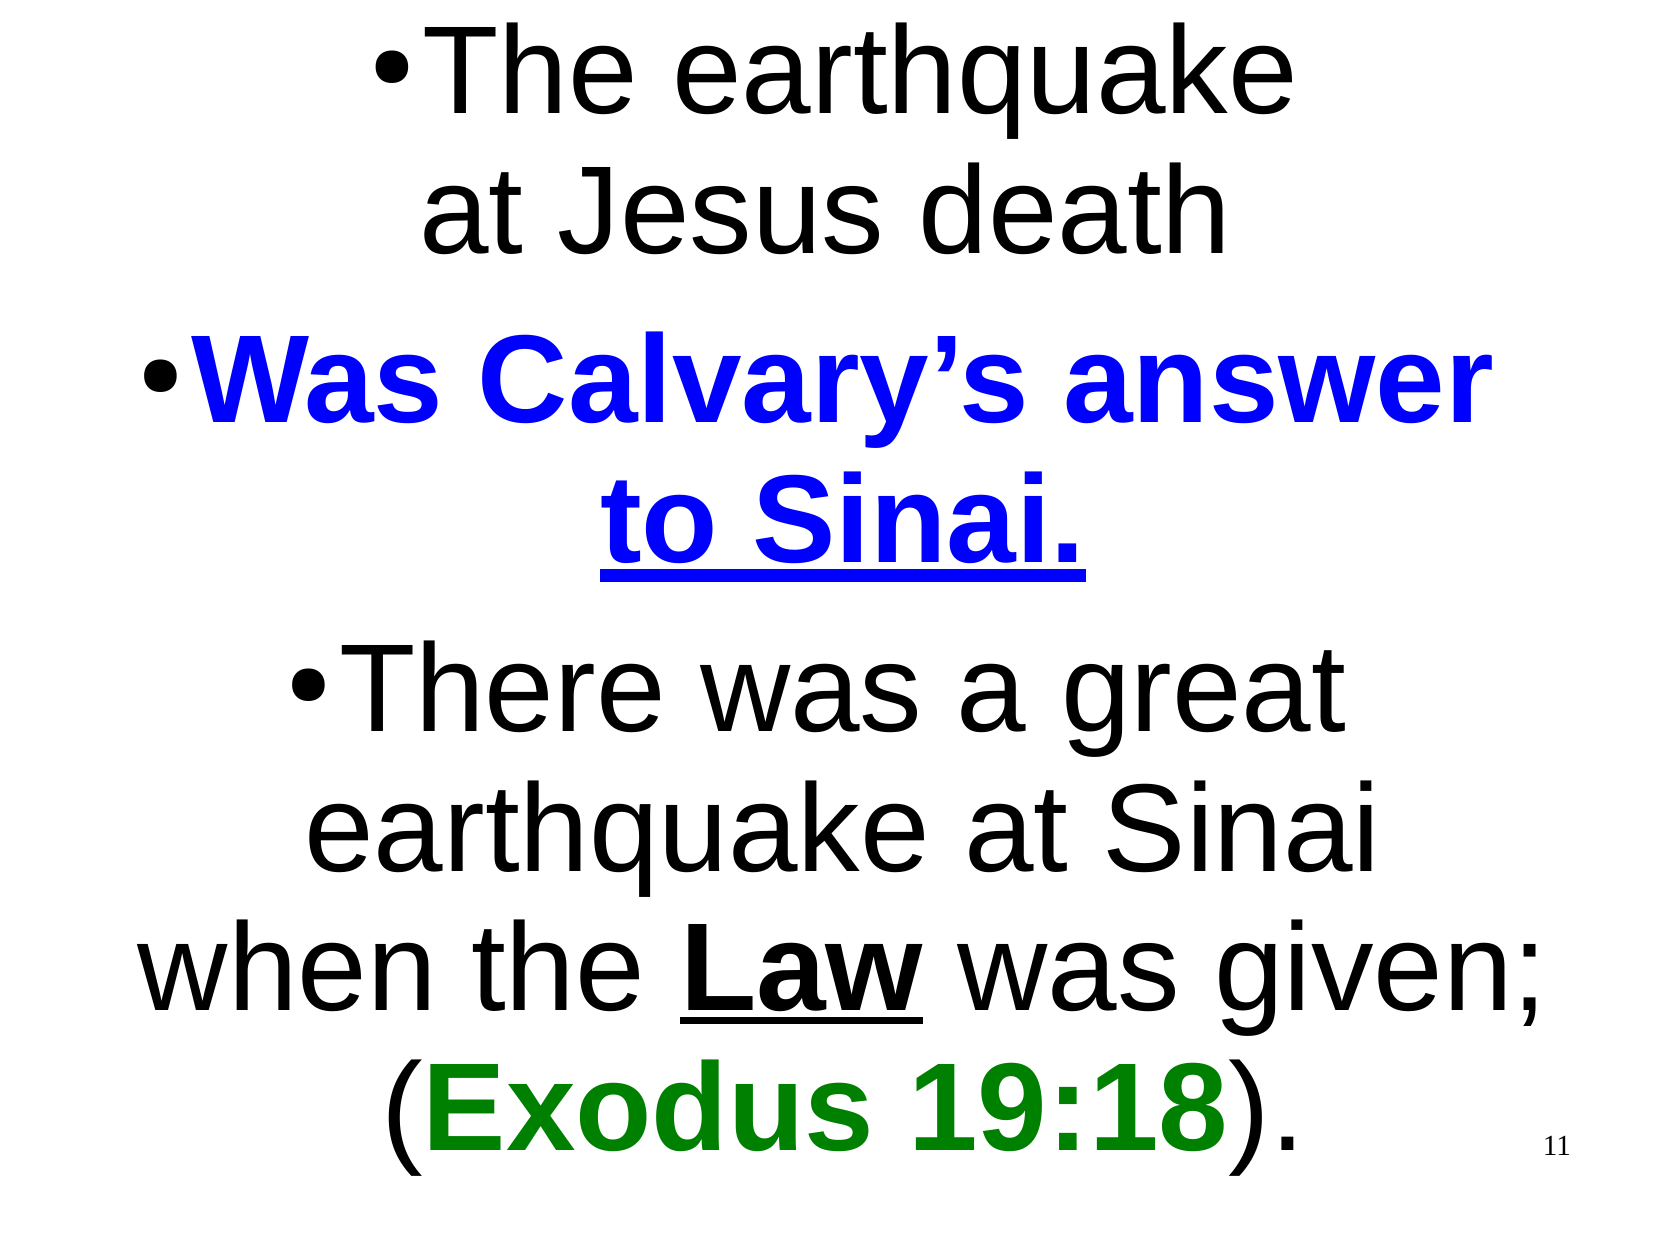

# The earthquake at Jesus death
Was Calvary’s answer
to Sinai.
There was a great
earthquake at Sinai
when the Law was given;
(Exodus 19:18).
11